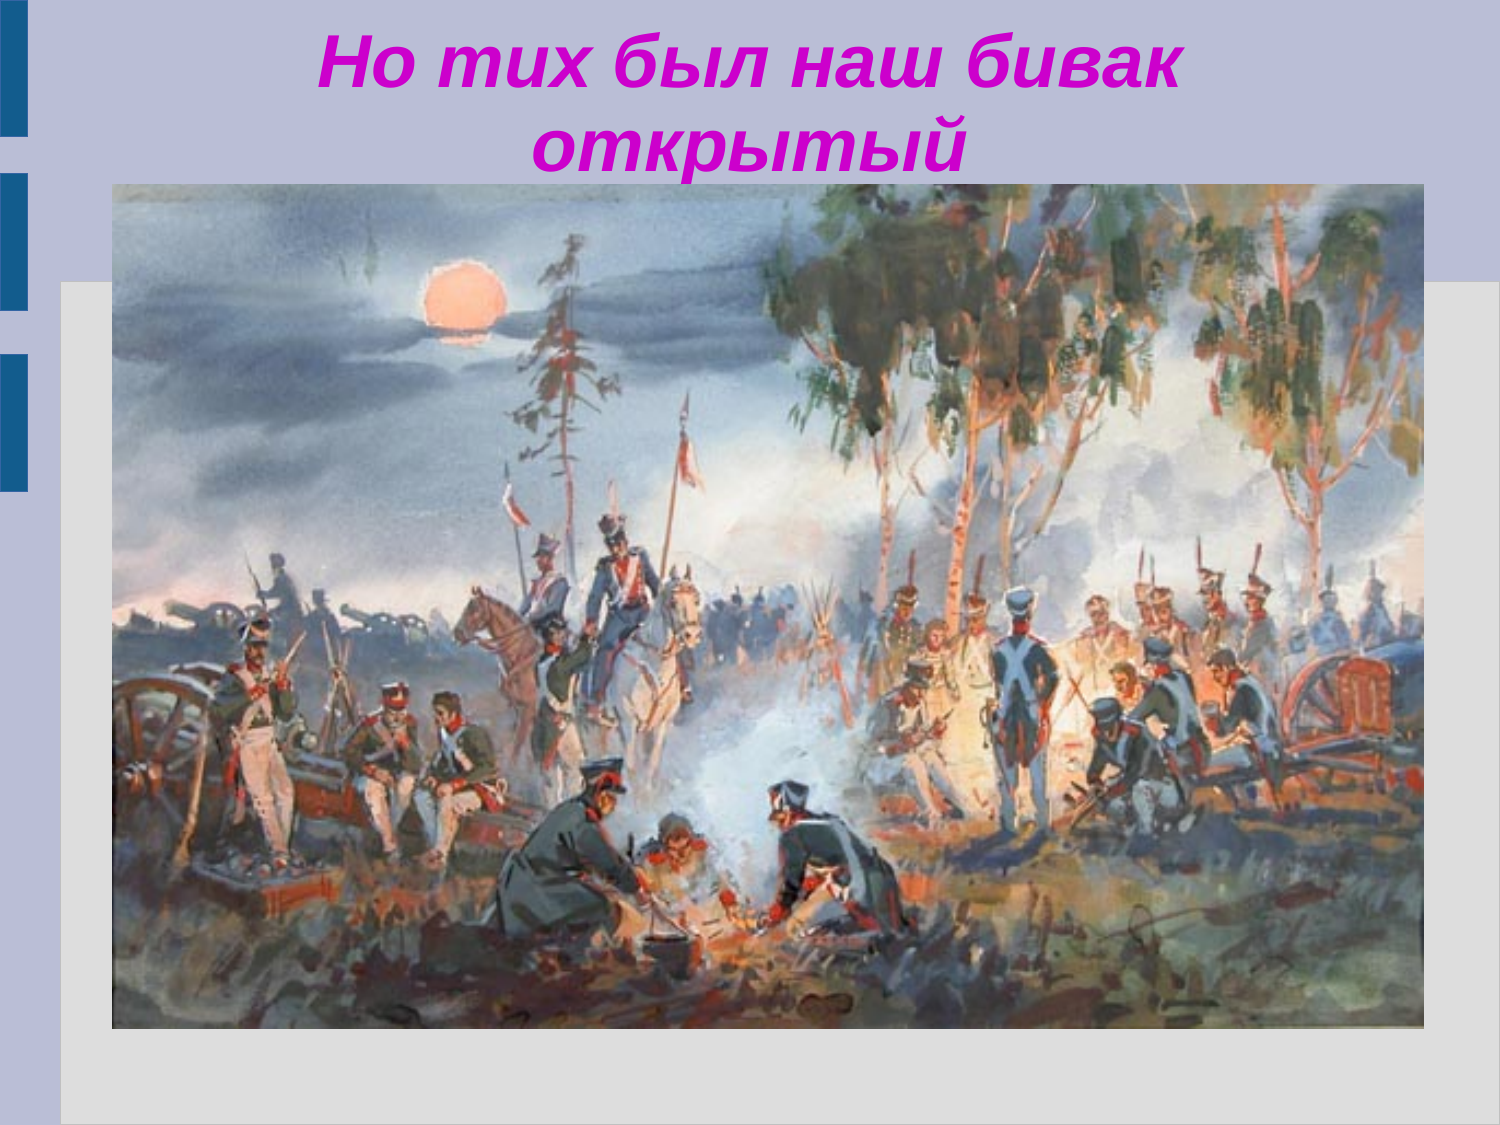

# Но тих был наш бивак открытый